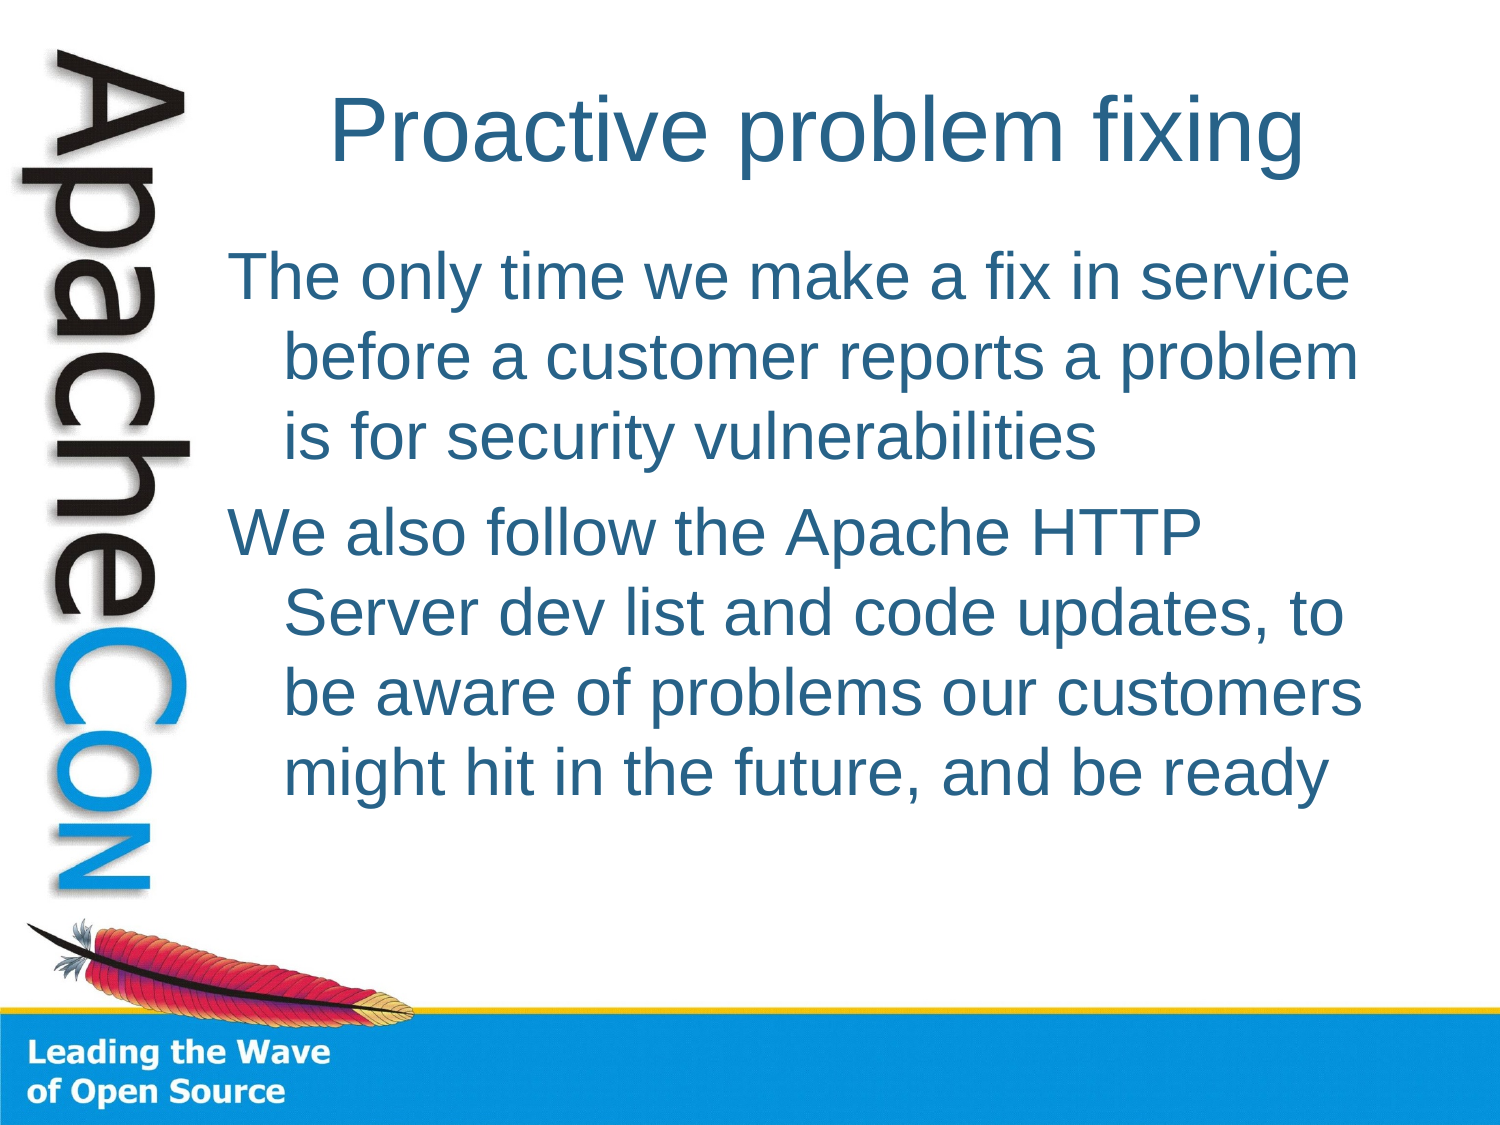

# Proactive problem fixing
The only time we make a fix in service before a customer reports a problem is for security vulnerabilities
We also follow the Apache HTTP Server dev list and code updates, to be aware of problems our customers might hit in the future, and be ready